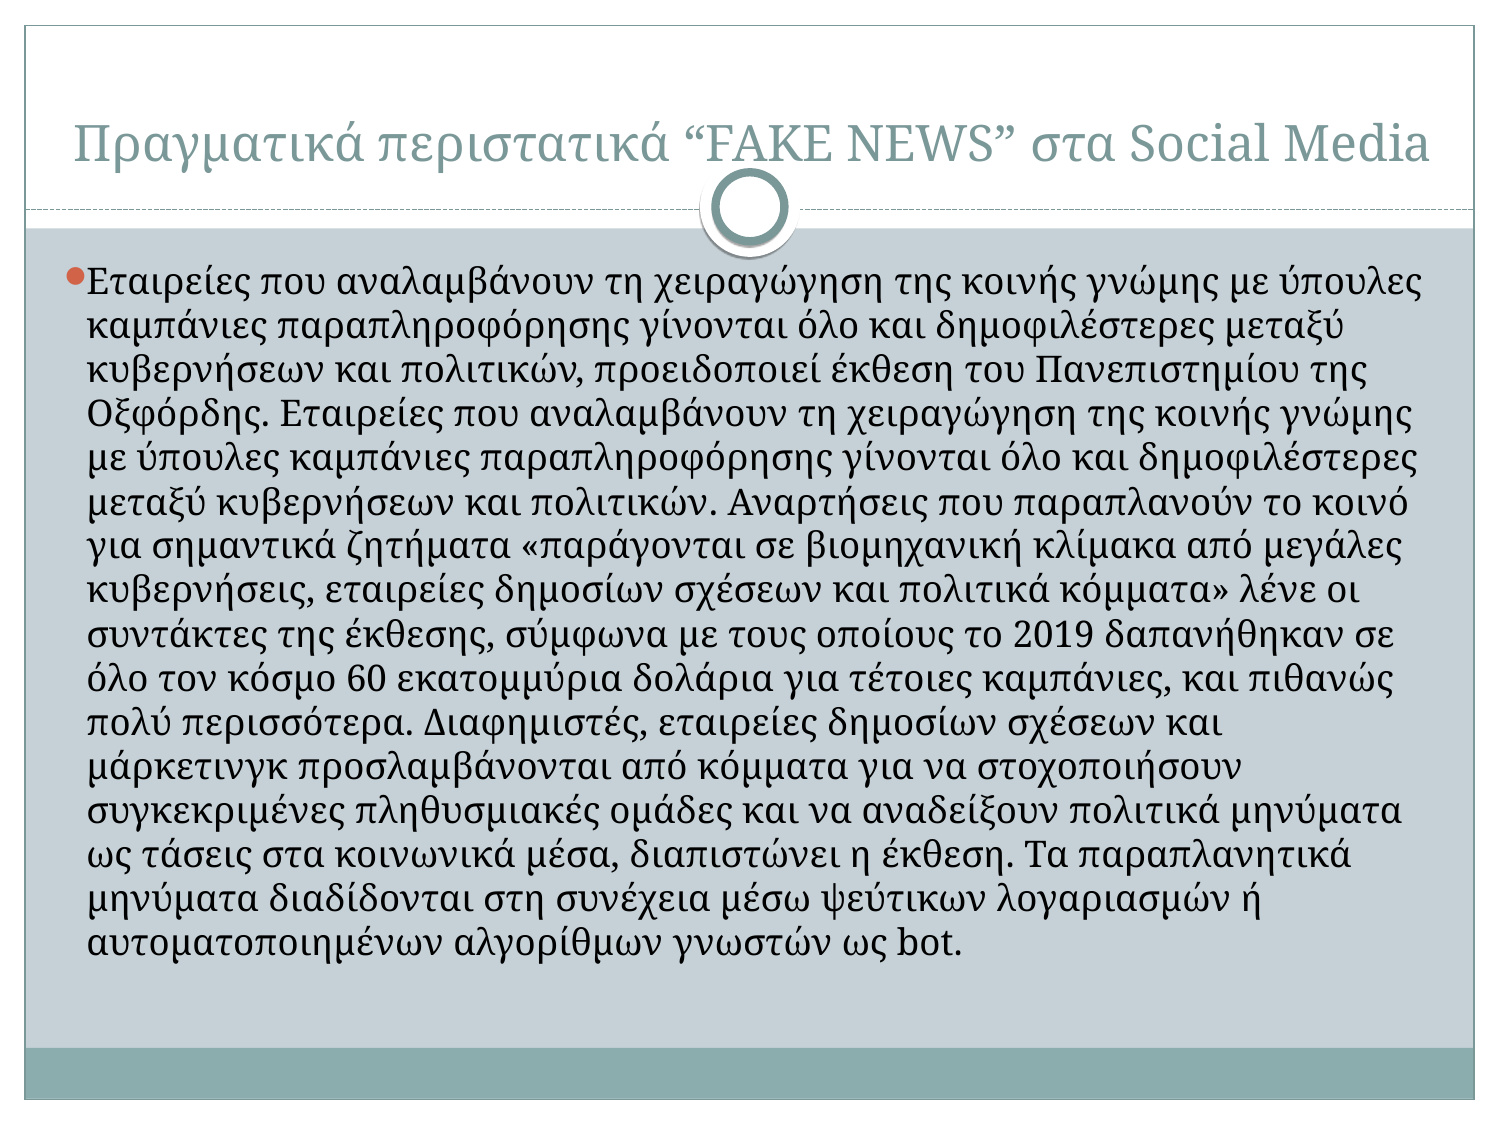

# Πραγματικά περιστατικά “FAKE NEWS” στα Social Media
Εταιρείες που αναλαμβάνουν τη χειραγώγηση της κοινής γνώμης με ύπουλες καμπάνιες παραπληροφόρησης γίνονται όλο και δημοφιλέστερες μεταξύ κυβερνήσεων και πολιτικών, προειδοποιεί έκθεση του Πανεπιστημίου της Οξφόρδης. Εταιρείες που αναλαμβάνουν τη χειραγώγηση της κοινής γνώμης με ύπουλες καμπάνιες παραπληροφόρησης γίνονται όλο και δημοφιλέστερες μεταξύ κυβερνήσεων και πολιτικών. Αναρτήσεις που παραπλανούν το κοινό για σημαντικά ζητήματα «παράγονται σε βιομηχανική κλίμακα από μεγάλες κυβερνήσεις, εταιρείες δημοσίων σχέσεων και πολιτικά κόμματα» λένε οι συντάκτες της έκθεσης, σύμφωνα με τους οποίους το 2019 δαπανήθηκαν σε όλο τον κόσμο 60 εκατομμύρια δολάρια για τέτοιες καμπάνιες, και πιθανώς πολύ περισσότερα. Διαφημιστές, εταιρείες δημοσίων σχέσεων και μάρκετινγκ προσλαμβάνονται από κόμματα για να στοχοποιήσουν συγκεκριμένες πληθυσμιακές ομάδες και να αναδείξουν πολιτικά μηνύματα ως τάσεις στα κοινωνικά μέσα, διαπιστώνει η έκθεση. Τα παραπλανητικά μηνύματα διαδίδονται στη συνέχεια μέσω ψεύτικων λογαριασμών ή αυτοματοποιημένων αλγορίθμων γνωστών ως bot.